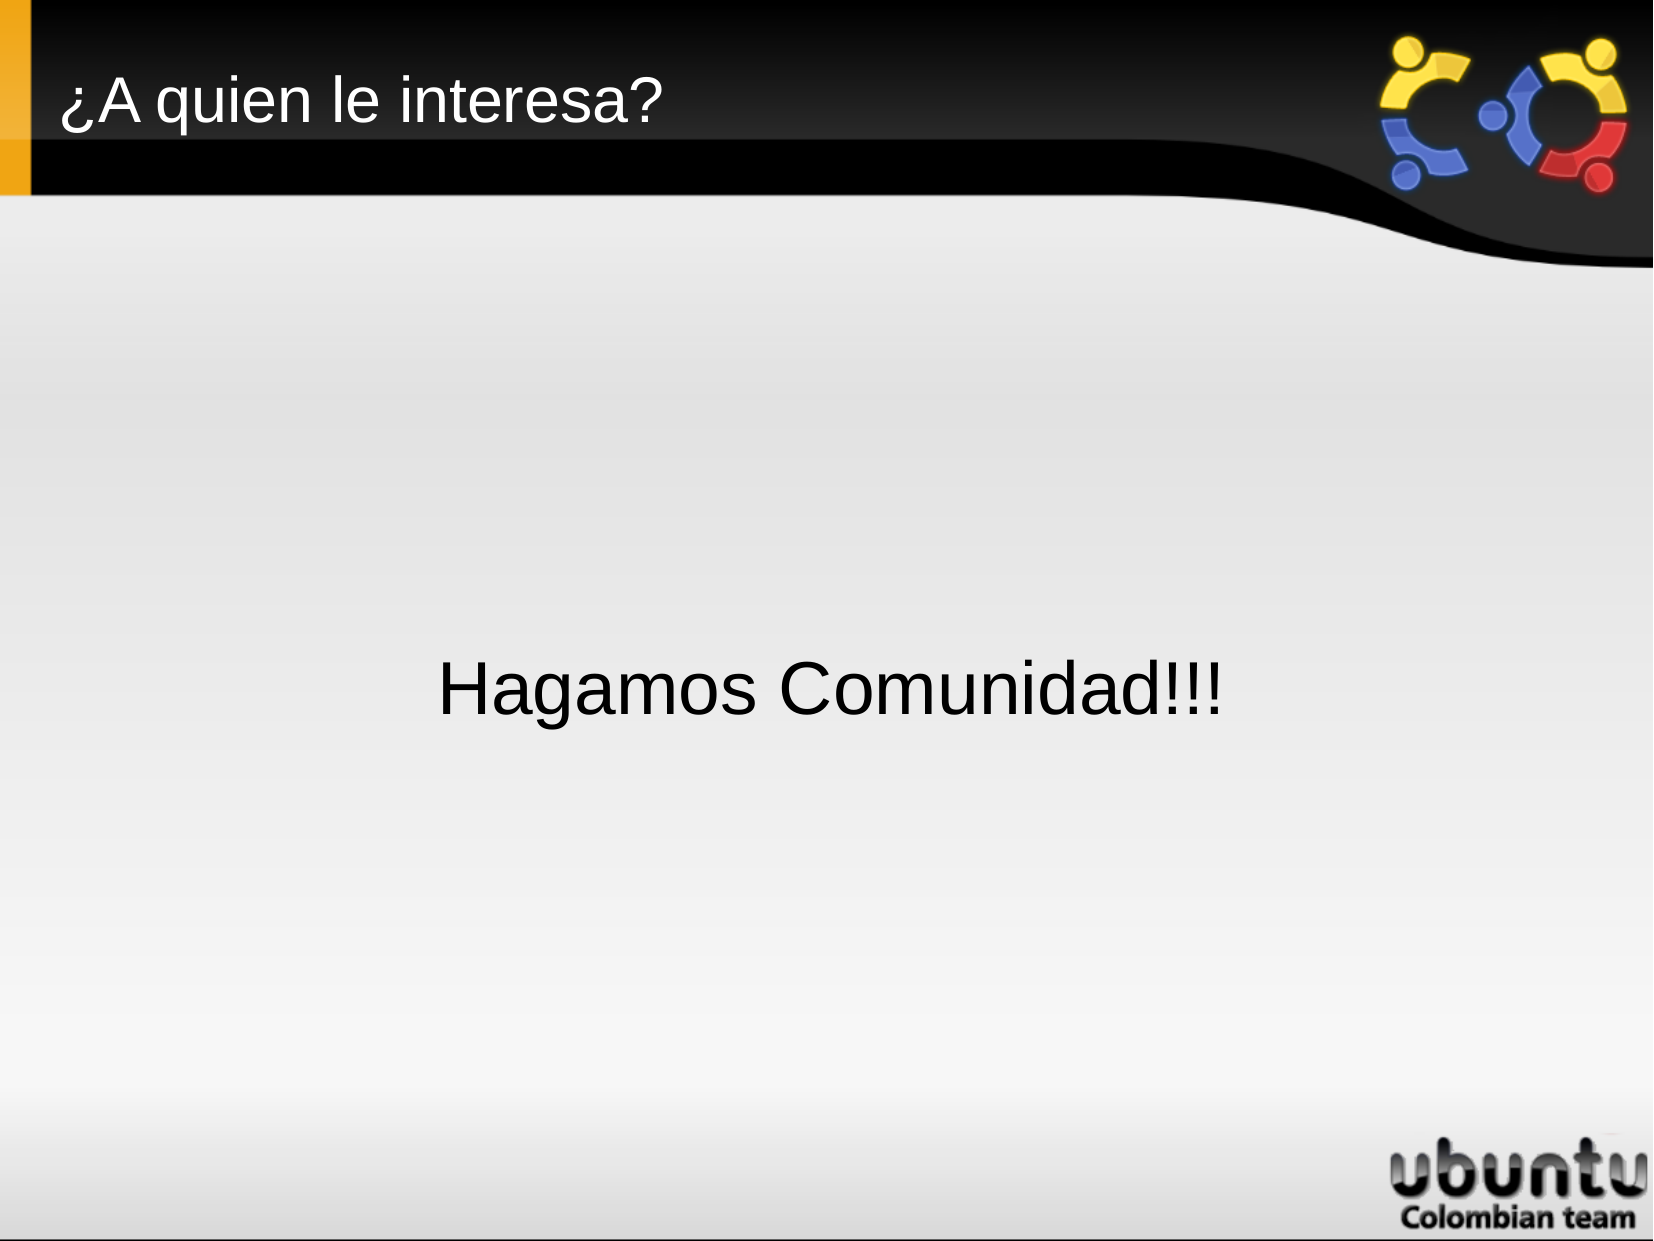

# ¿A quien le interesa?
Hagamos Comunidad!!!